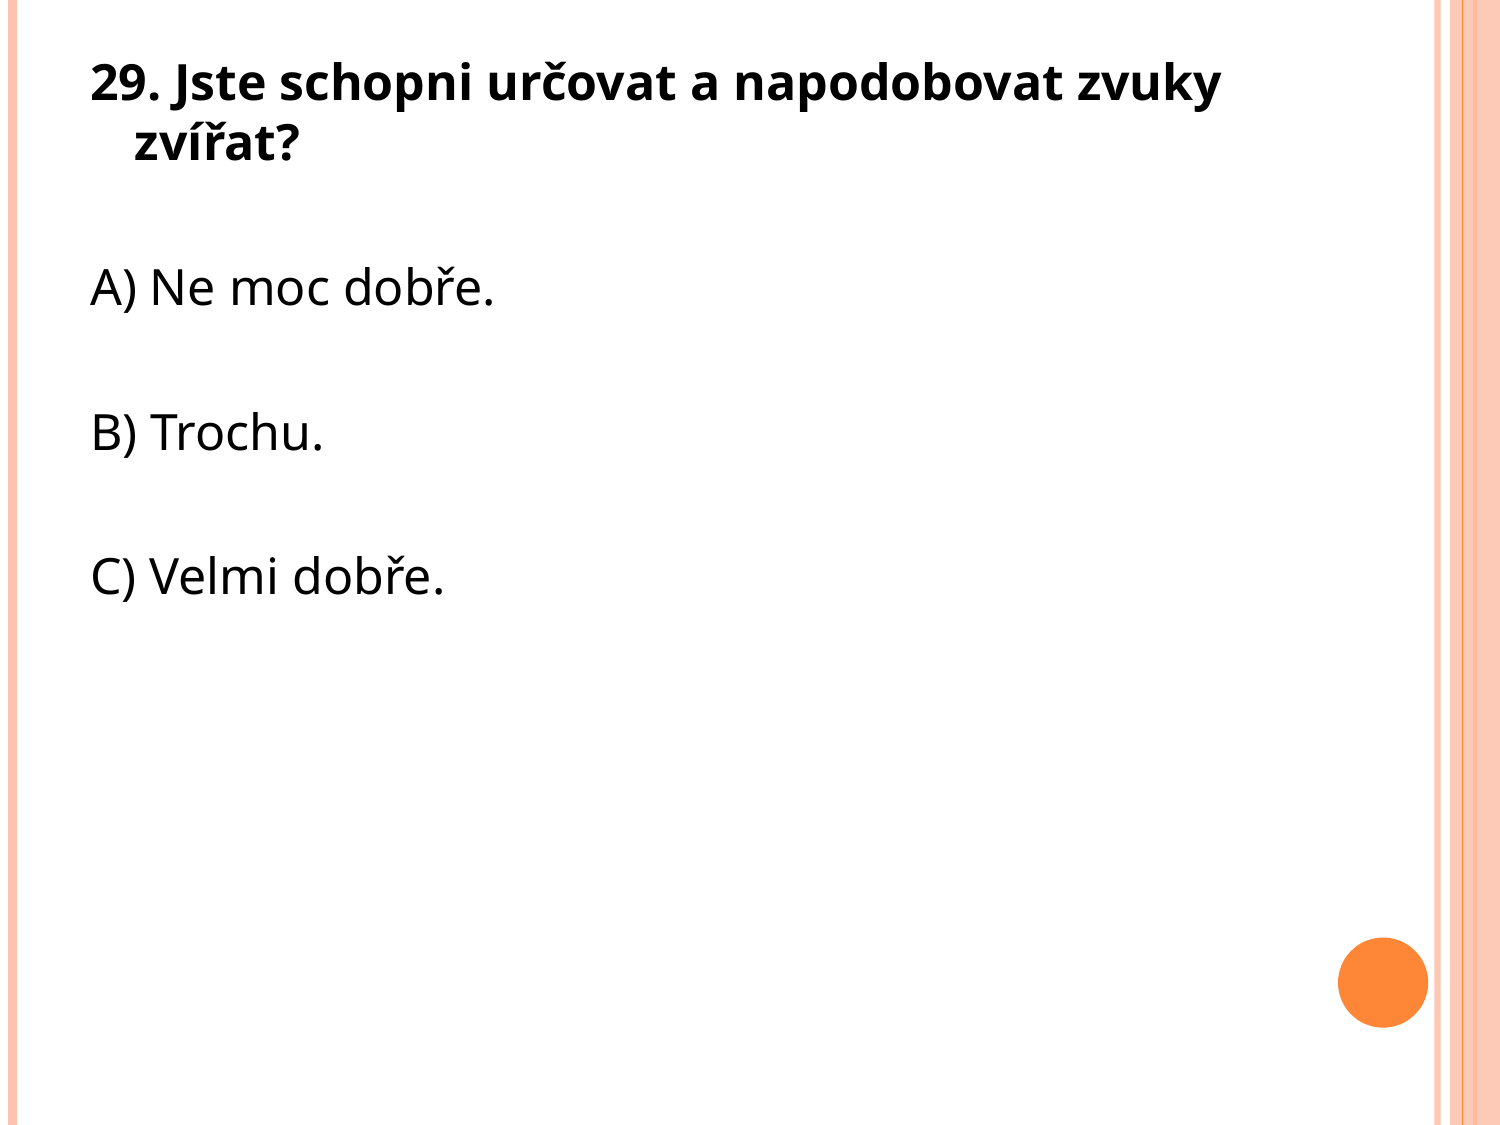

29. Jste schopni určovat a napodobovat zvuky zvířat?
A) Ne moc dobře.
B) Trochu.
C) Velmi dobře.
#